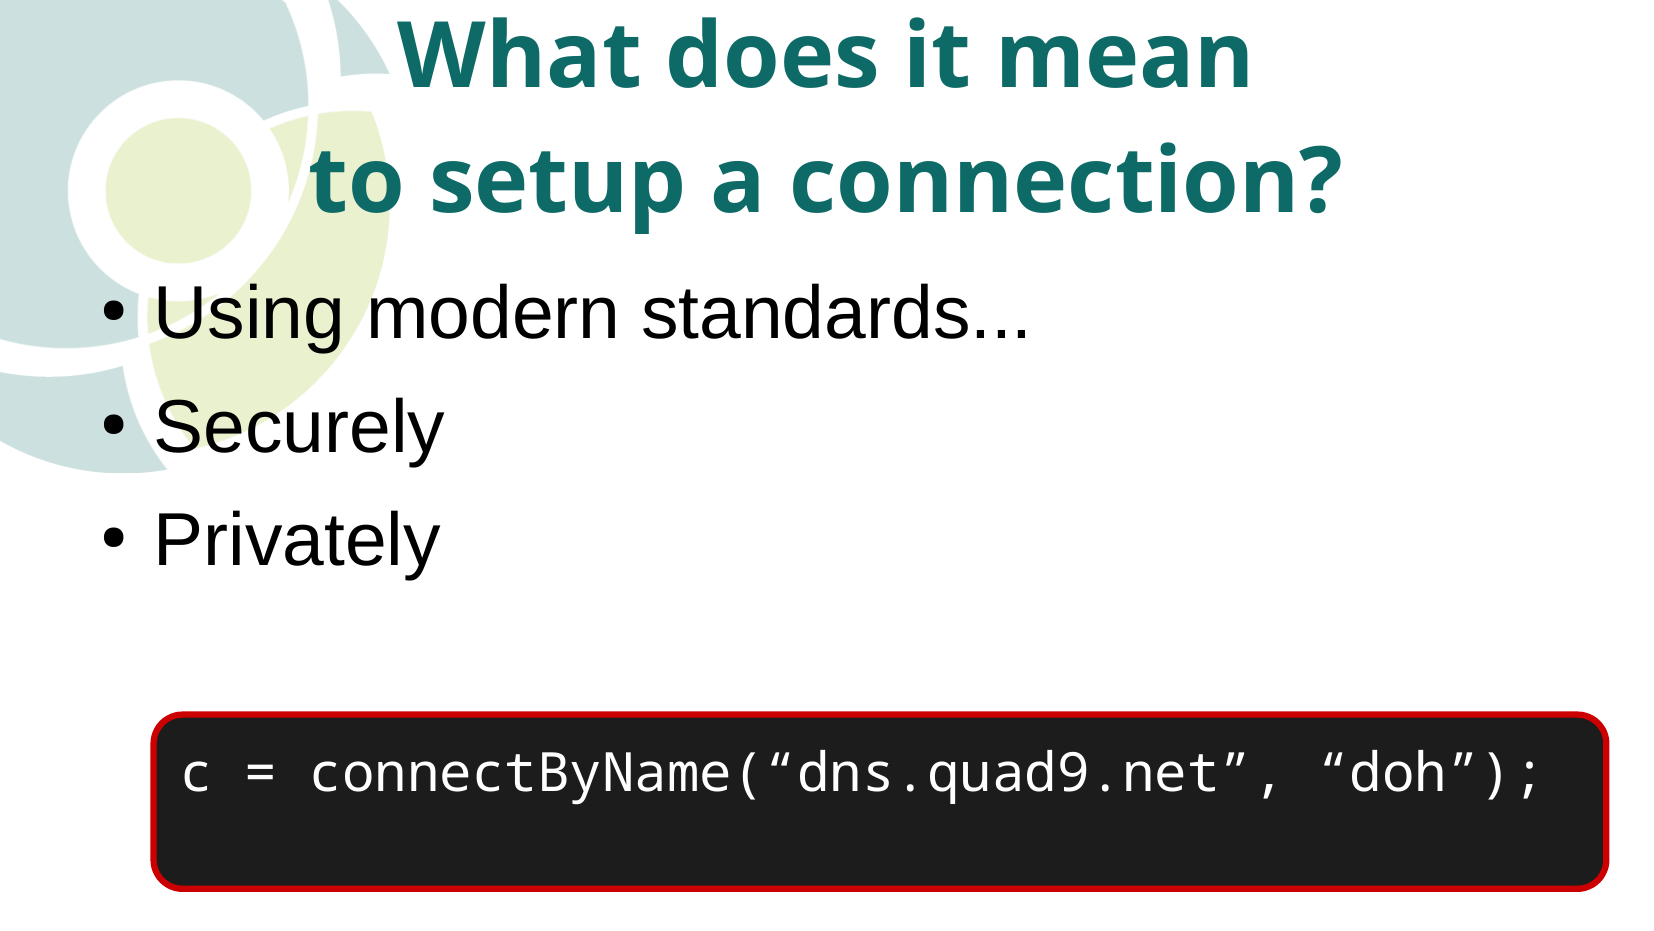

# What does it mean to setup a connection?
Using modern standards...
Securely
Privately
c = connectByName(“dns.quad9.net”, “doh”);